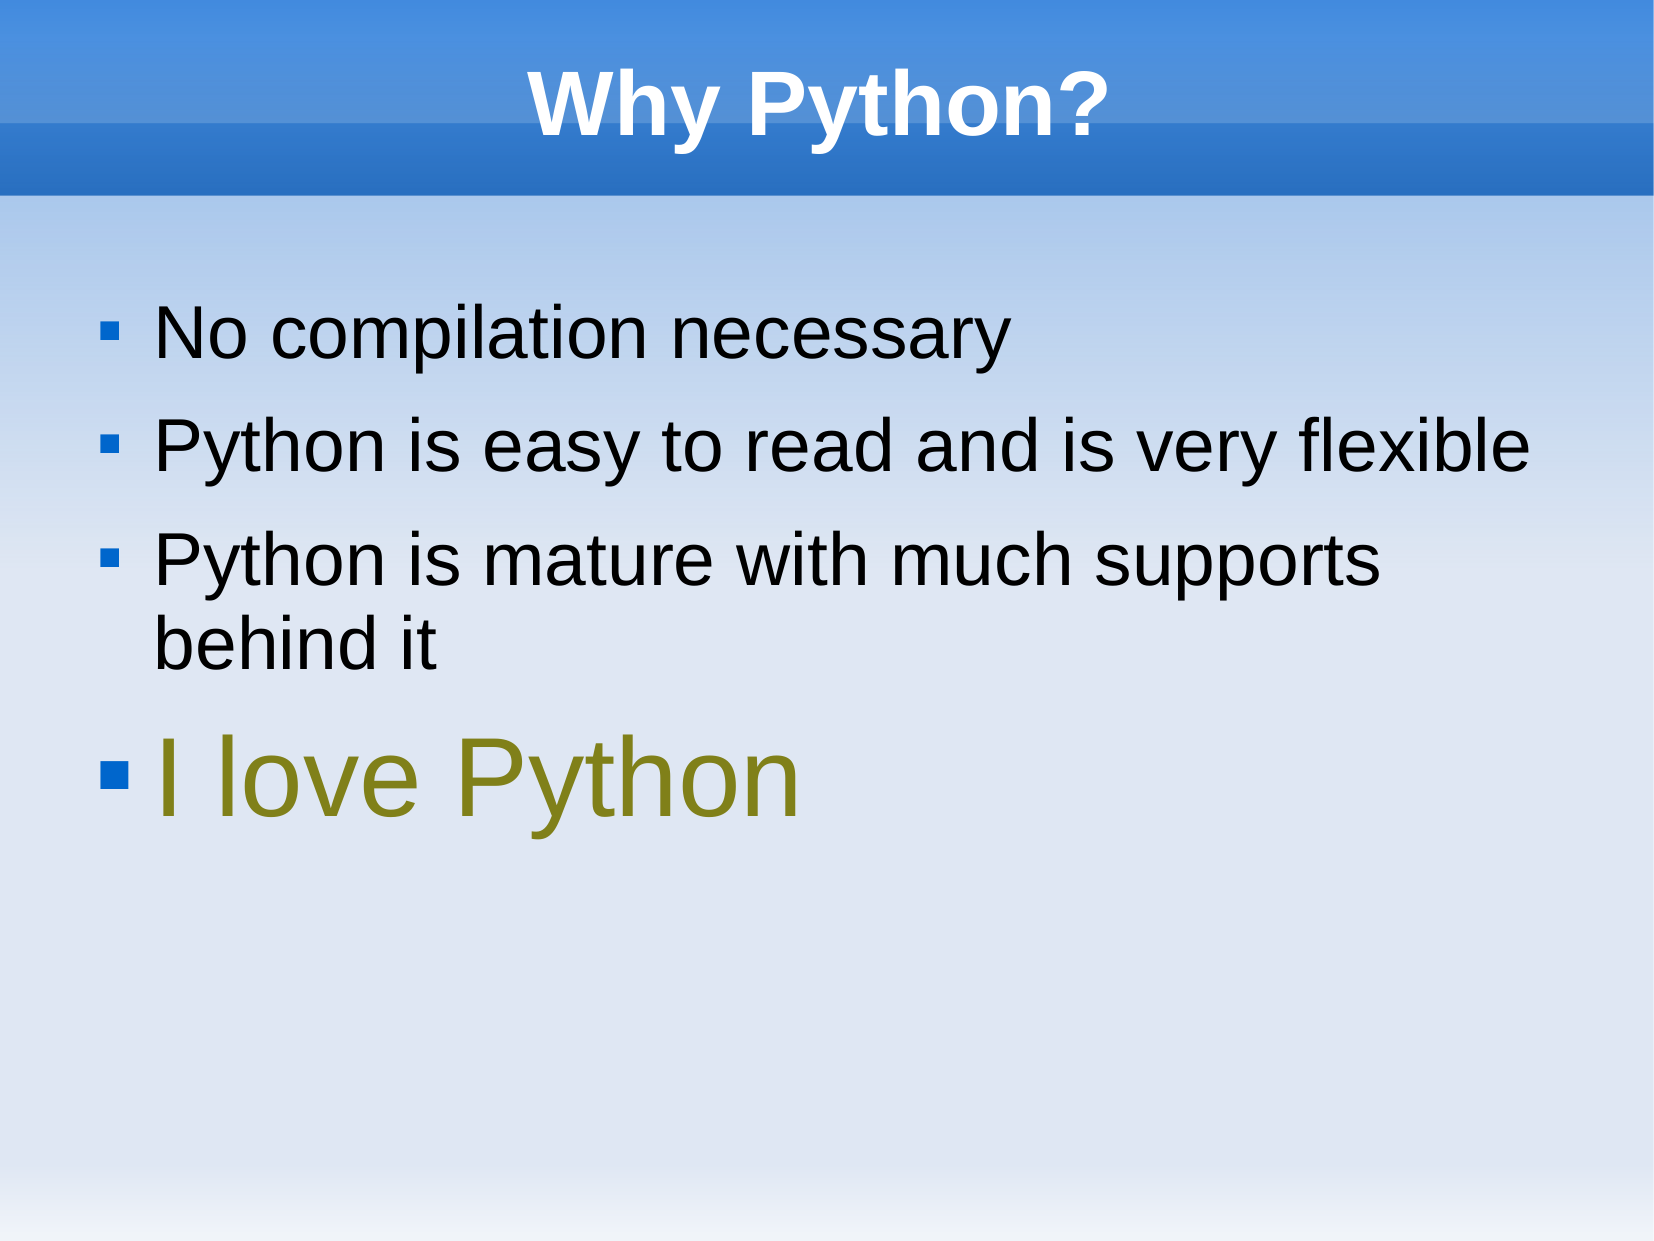

# Why Python?
No compilation necessary
Python is easy to read and is very flexible
Python is mature with much supports behind it
I love Python